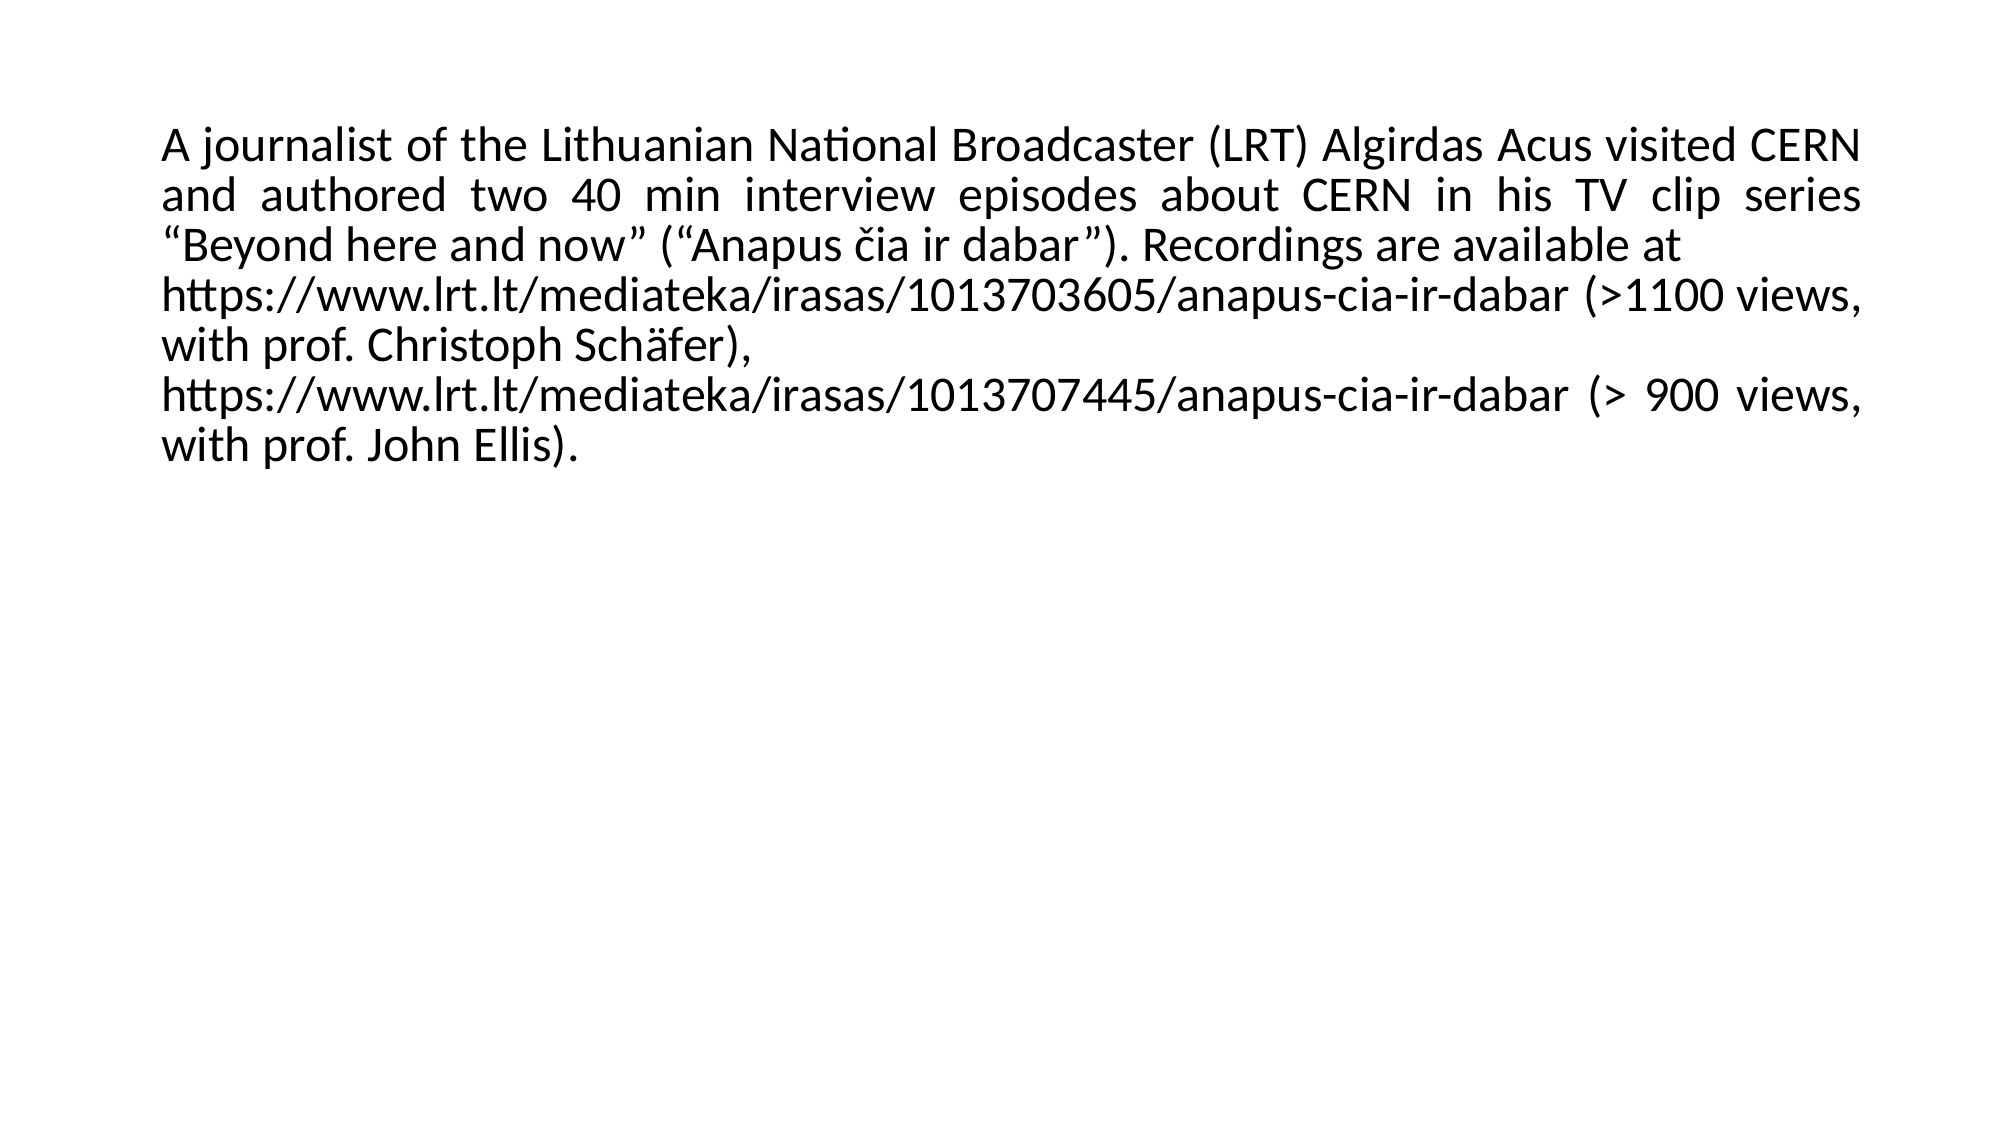

A journalist of the Lithuanian National Broadcaster (LRT) Algirdas Acus visited CERN and authored two 40 min interview episodes about CERN in his TV clip series “Beyond here and now” (“Anapus čia ir dabar”). Recordings are available at
https://www.lrt.lt/mediateka/irasas/1013703605/anapus-cia-ir-dabar (>1100 views, with prof. Christoph Schäfer),
https://www.lrt.lt/mediateka/irasas/1013707445/anapus-cia-ir-dabar (> 900 views, with prof. John Ellis).